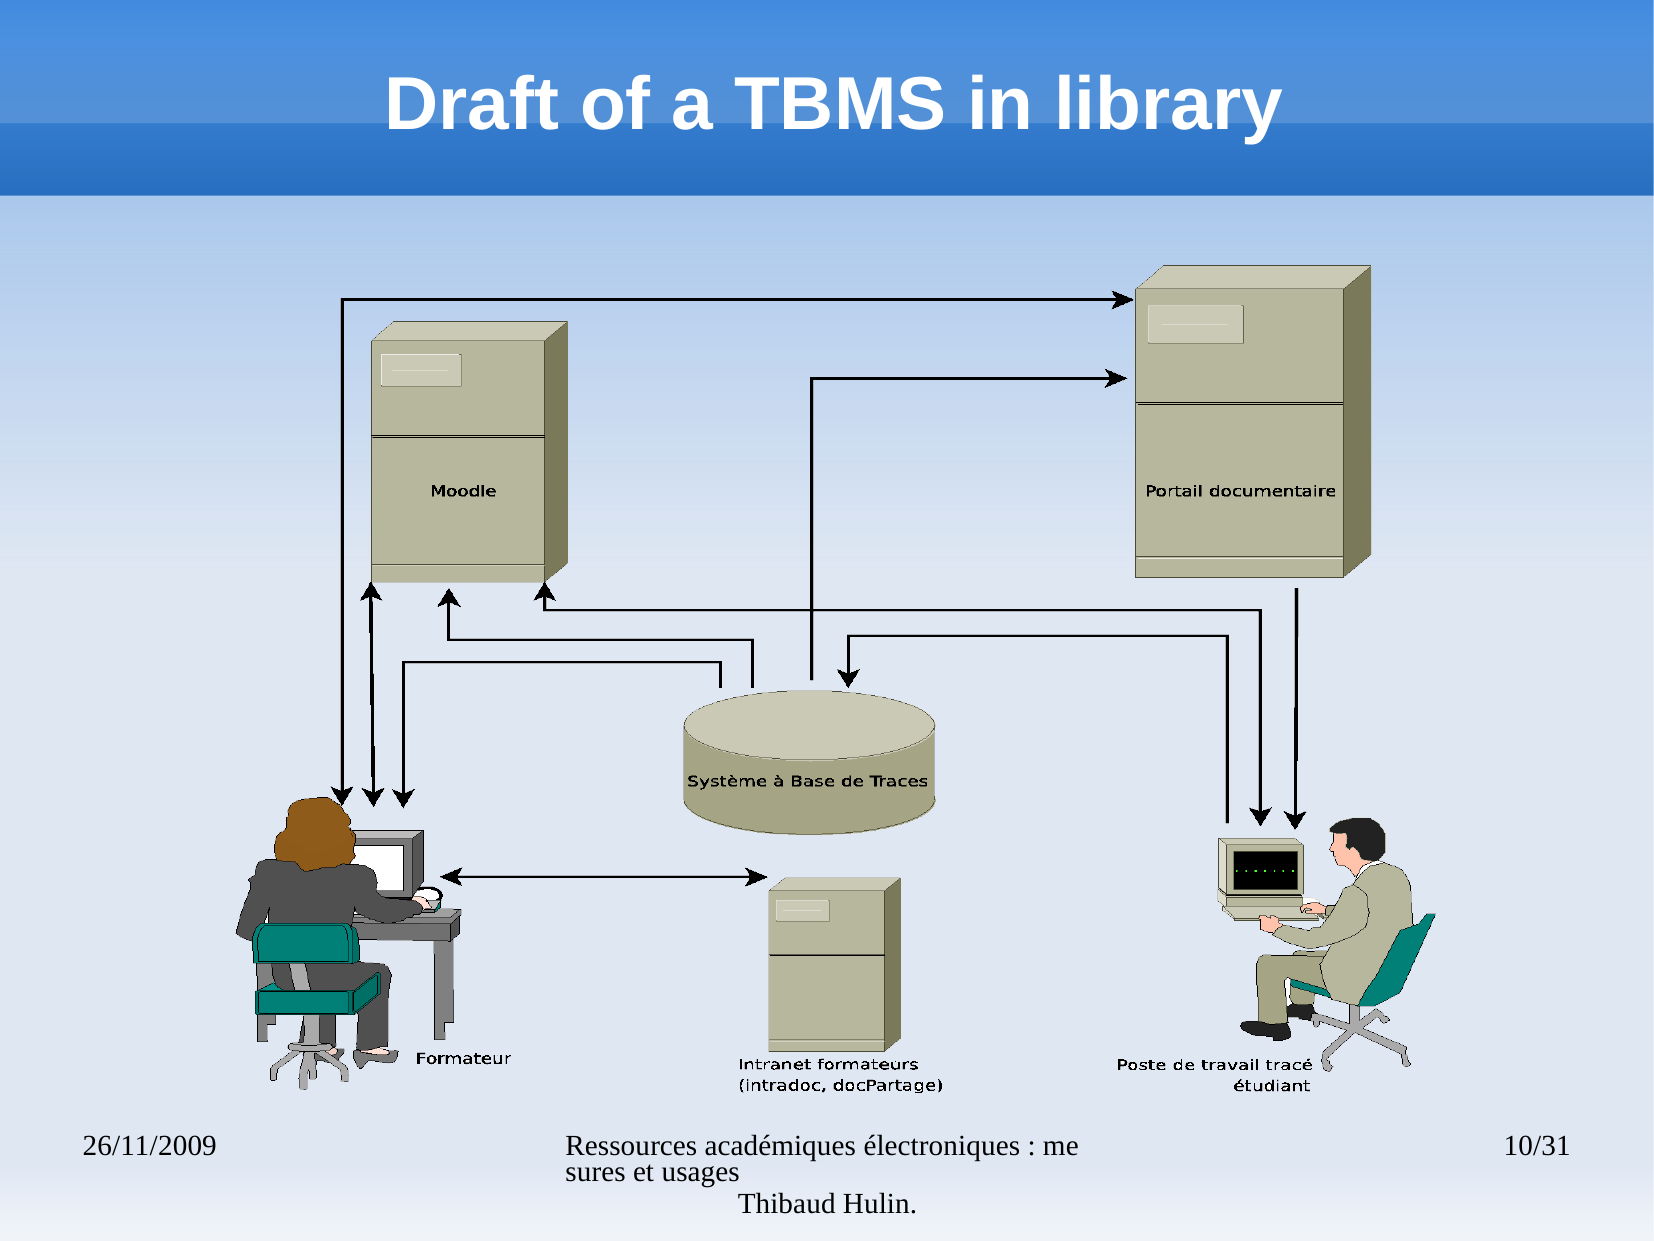

# Draft of a TBMS in library
26/11/2009
Ressources académiques électroniques : mesures et usages
10